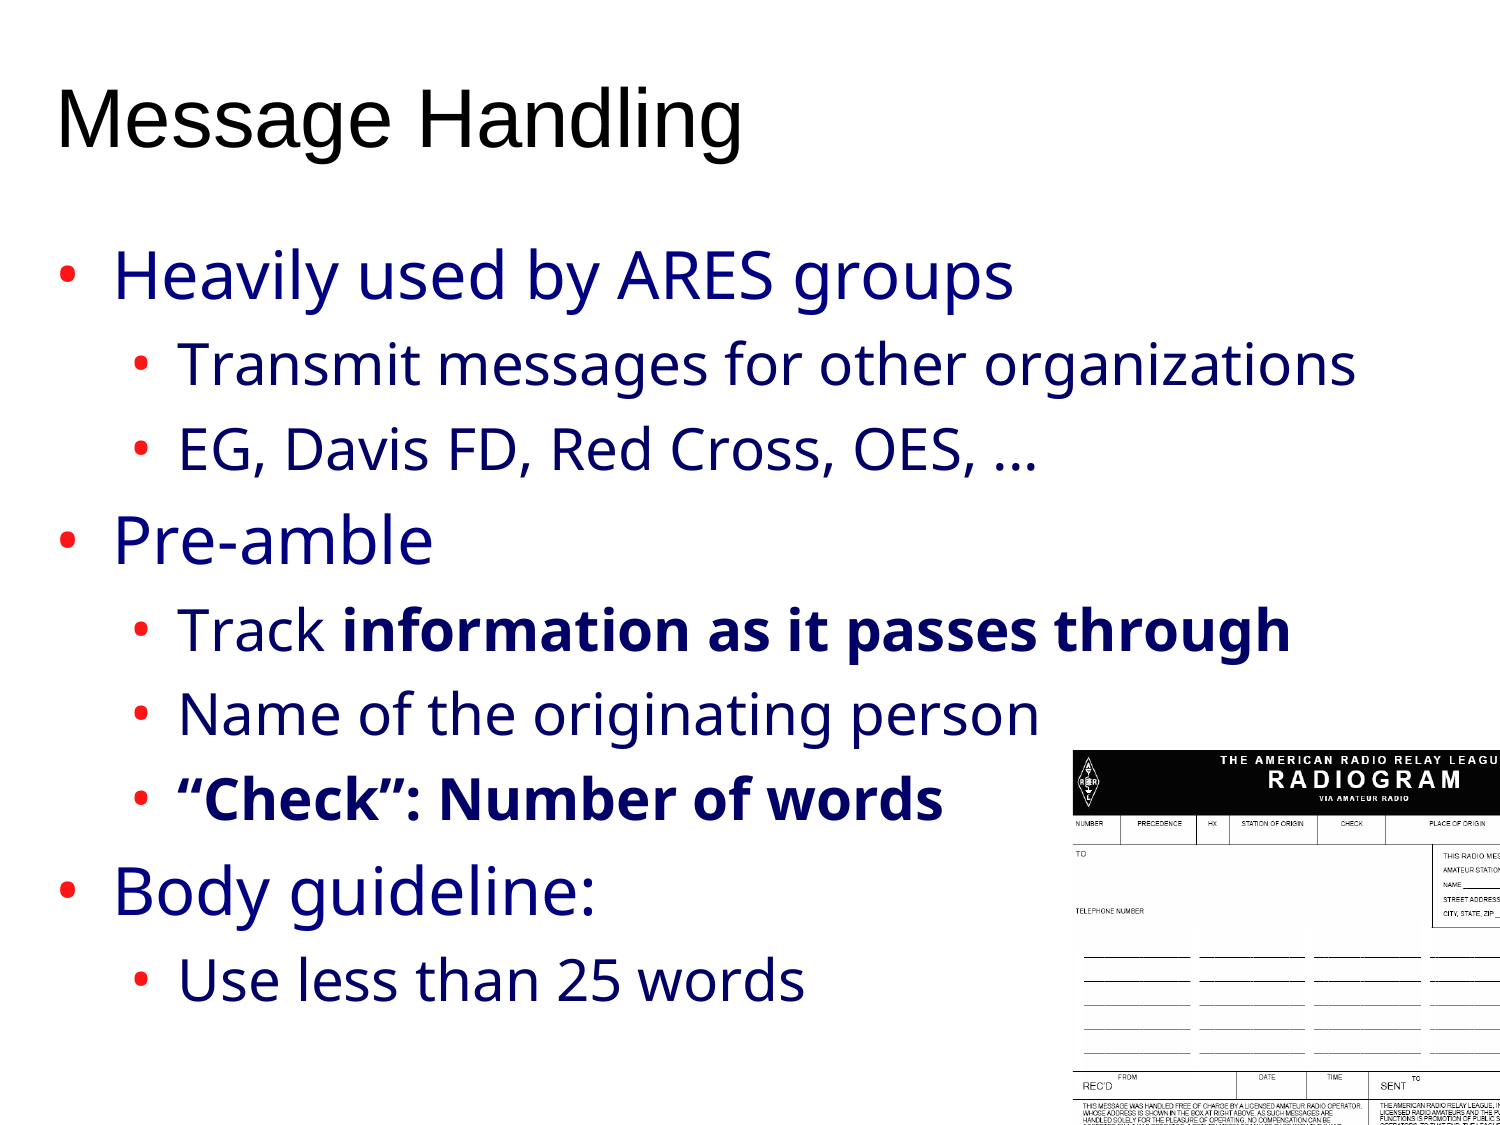

# Message Handling
Heavily used by ARES groups
Transmit messages for other organizations
EG, Davis FD, Red Cross, OES, ...
Pre-amble
Track information as it passes through
Name of the originating person
“Check”: Number of words
Body guideline:
Use less than 25 words